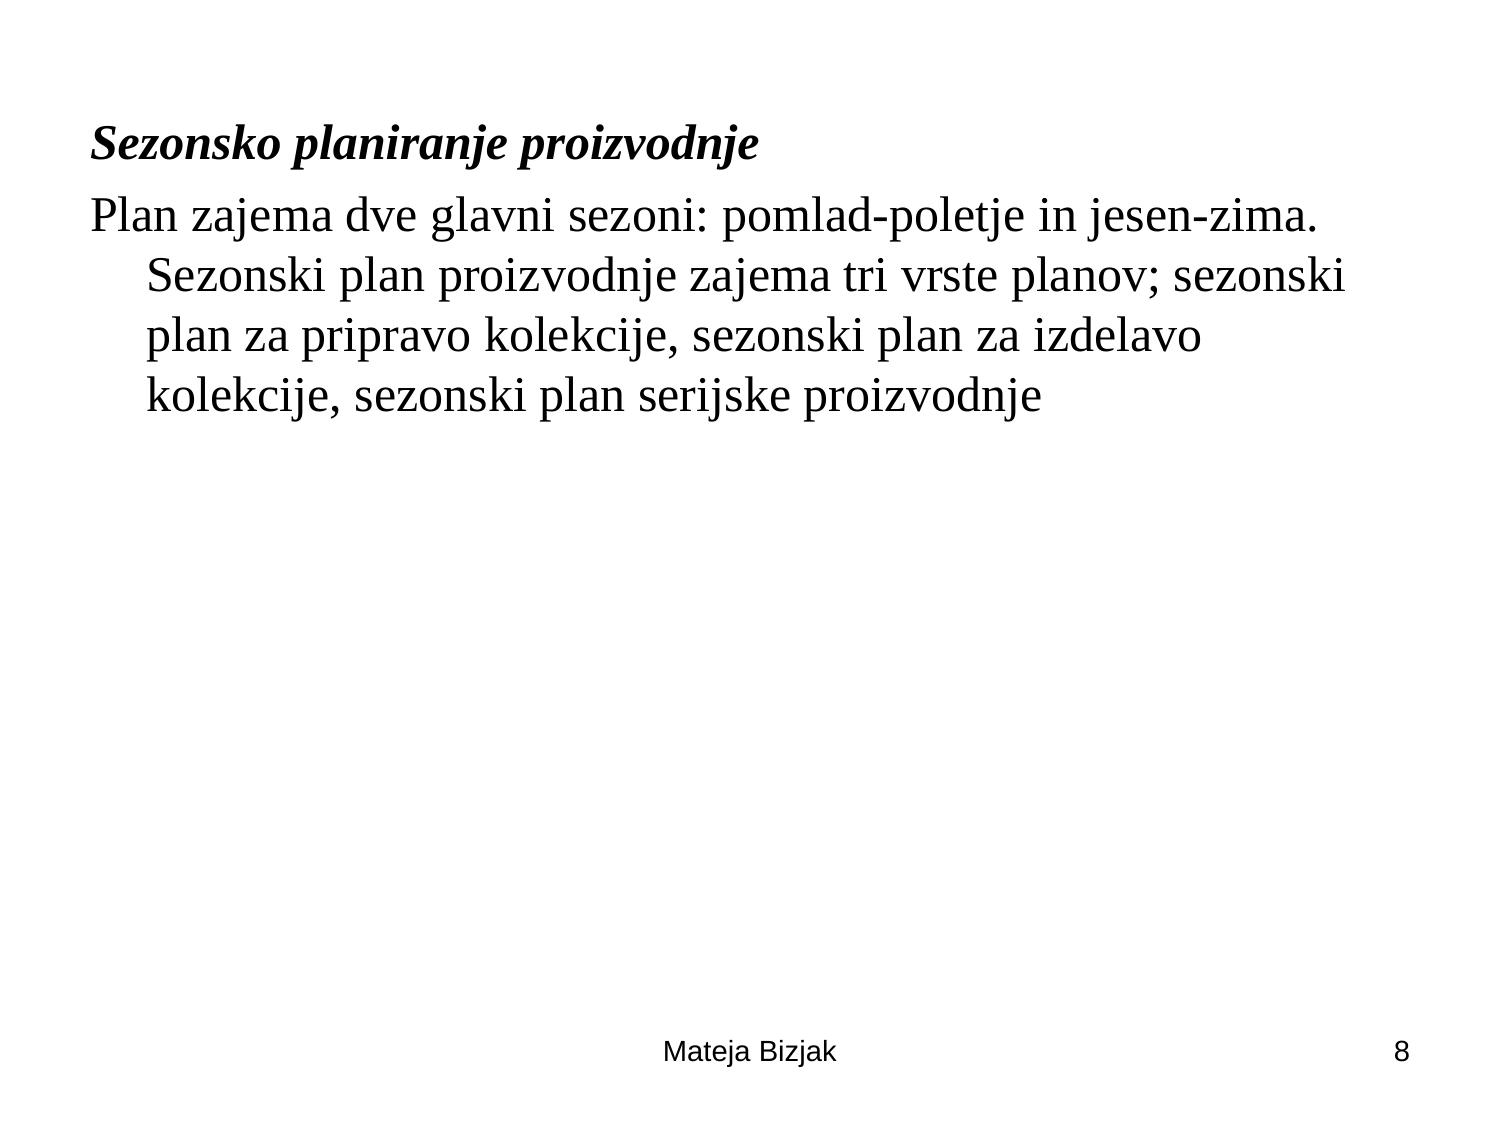

# Sezonsko planiranje proizvodnje
Plan zajema dve glavni sezoni: pomlad-poletje in jesen-zima. Sezonski plan proizvodnje zajema tri vrste planov; sezonski plan za pripravo kolekcije, sezonski plan za izdelavo kolekcije, sezonski plan serijske proizvodnje
Mateja Bizjak